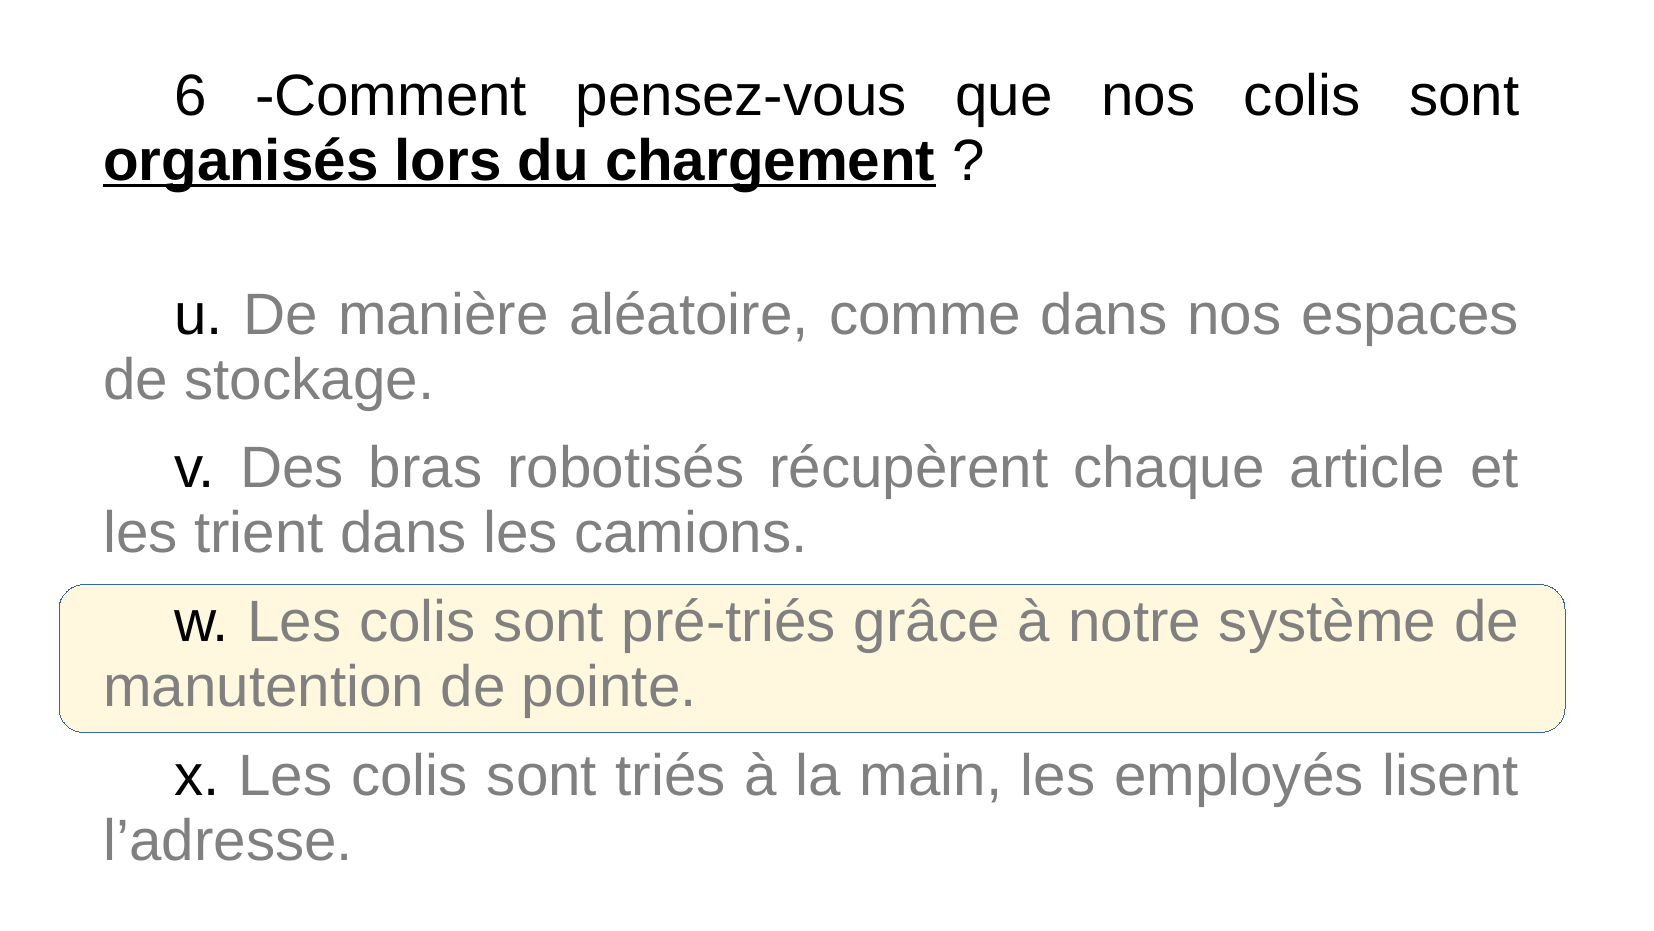

6 -Comment pensez-vous que nos colis sont organisés lors du chargement ?
u. De manière aléatoire, comme dans nos espaces de stockage.
v. Des bras robotisés récupèrent chaque article et les trient dans les camions.
w. Les colis sont pré-triés grâce à notre système de manutention de pointe.
x. Les colis sont triés à la main, les employés lisent l’adresse.